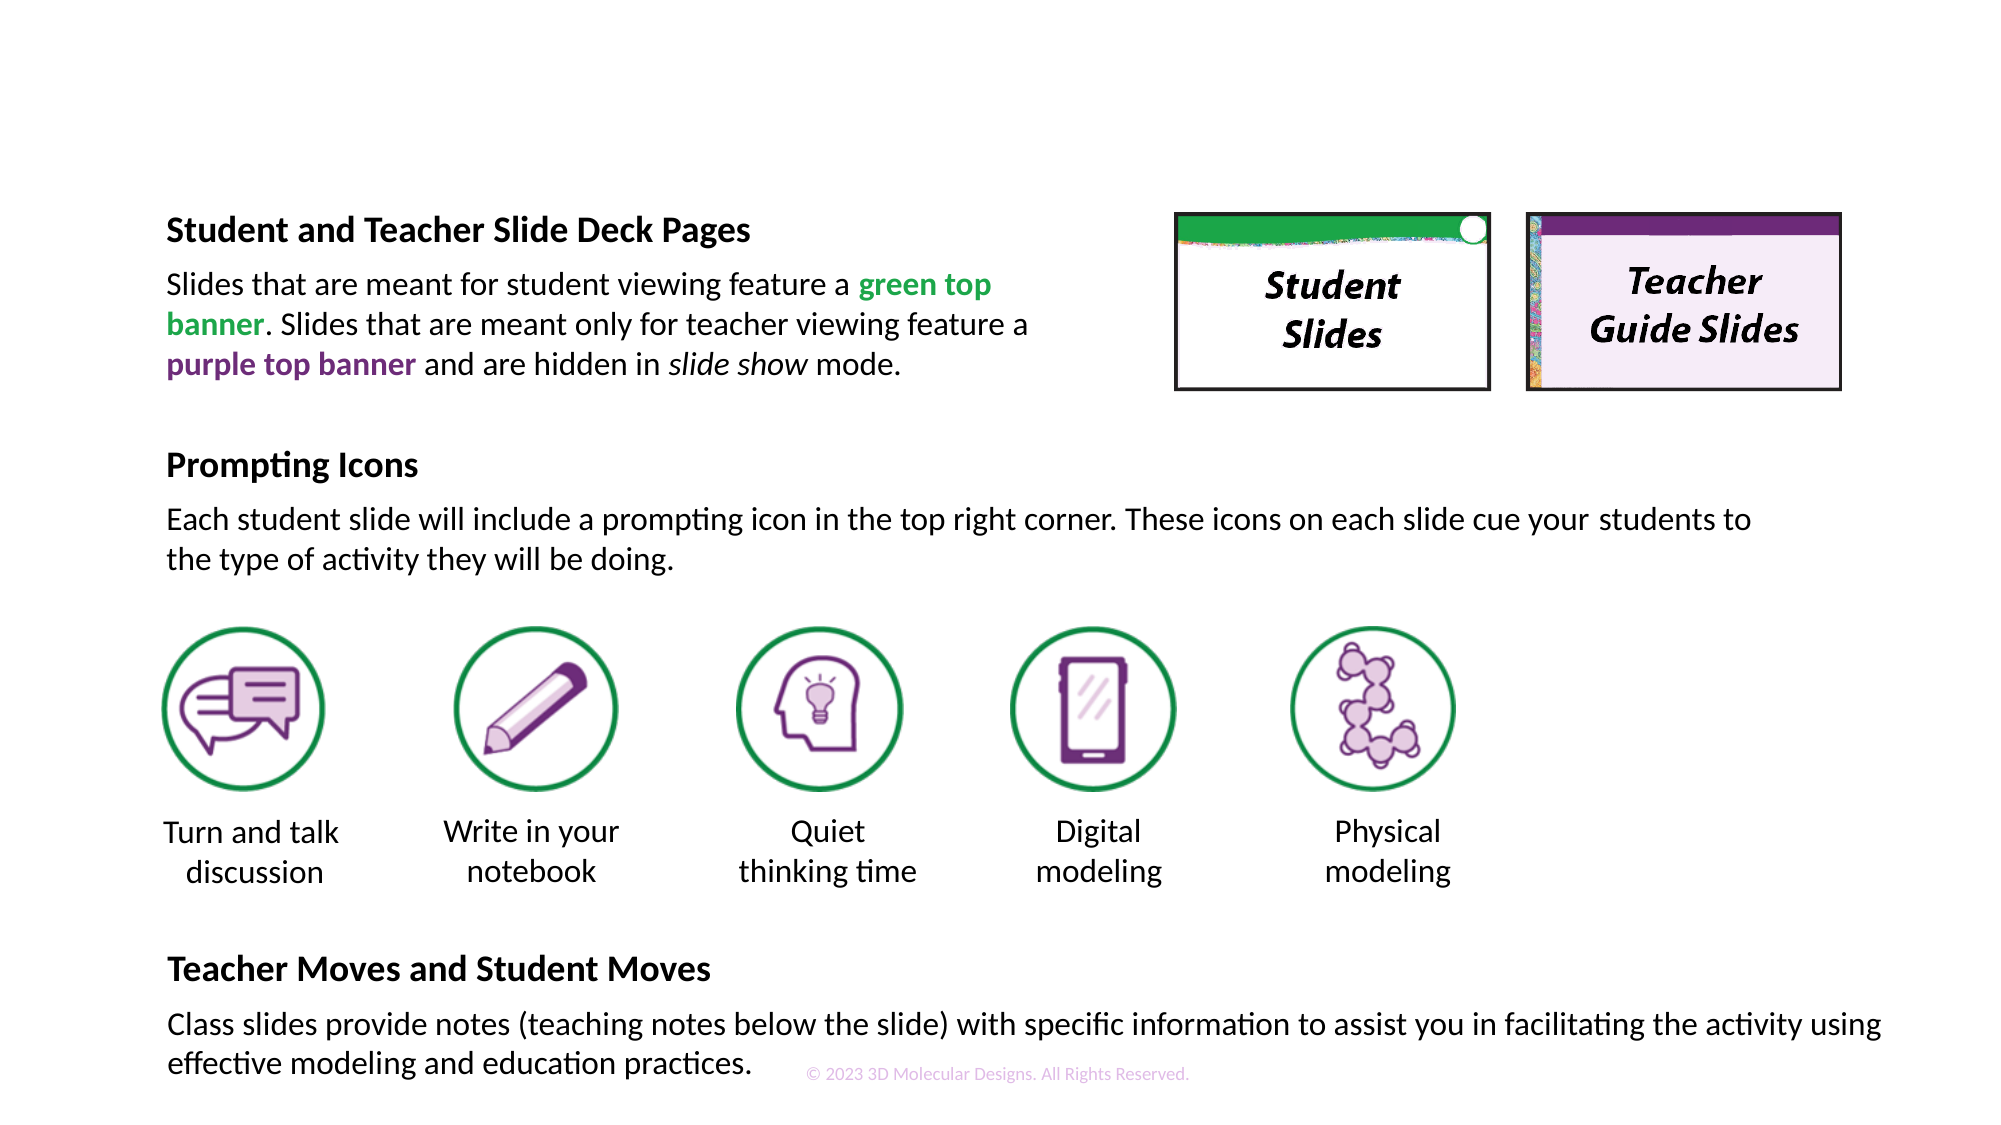

Teacher Guide - Using This Slide Deck
Student and Teacher Slide Deck Pages
Slides that are meant for student viewing feature a green top
banner. Slides that are meant only for teacher viewing feature a
purple top banner and are hidden in slide show mode.
Prompting Icons
Each student slide will include a prompting icon in the top right corner. These icons on each slide cue your students to the type of activity they will be doing.
Write in your notebook
Quiet thinking time
Digital modeling
Physical modeling
Turn and talk discussion
Teacher Moves and Student Moves
Class slides provide notes (teaching notes below the slide) with specific information to assist you in facilitating the activity using effective modeling and education practices.
© 2023 3D Molecular Designs. All Rights Reserved.